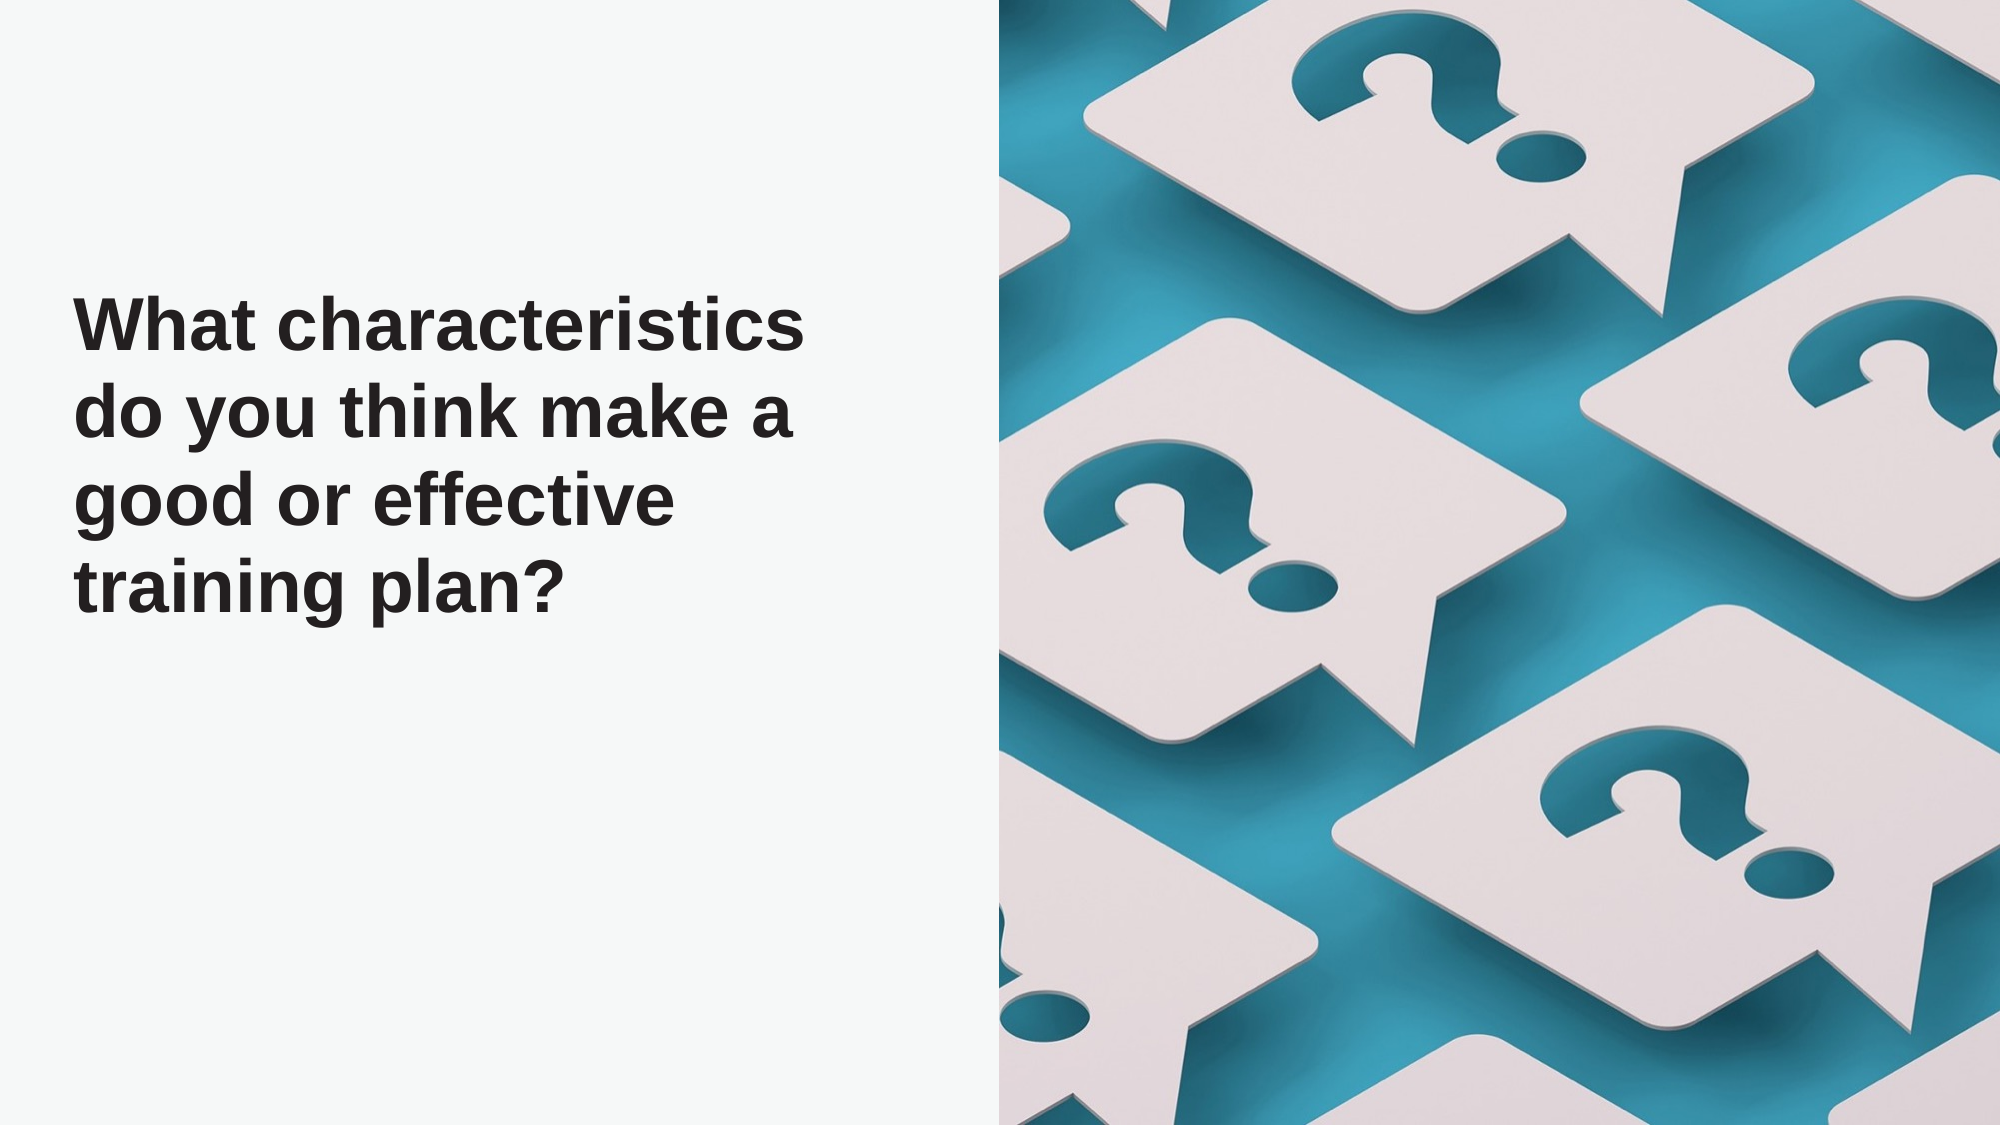

# What characteristics do you think make a good or effective training plan?